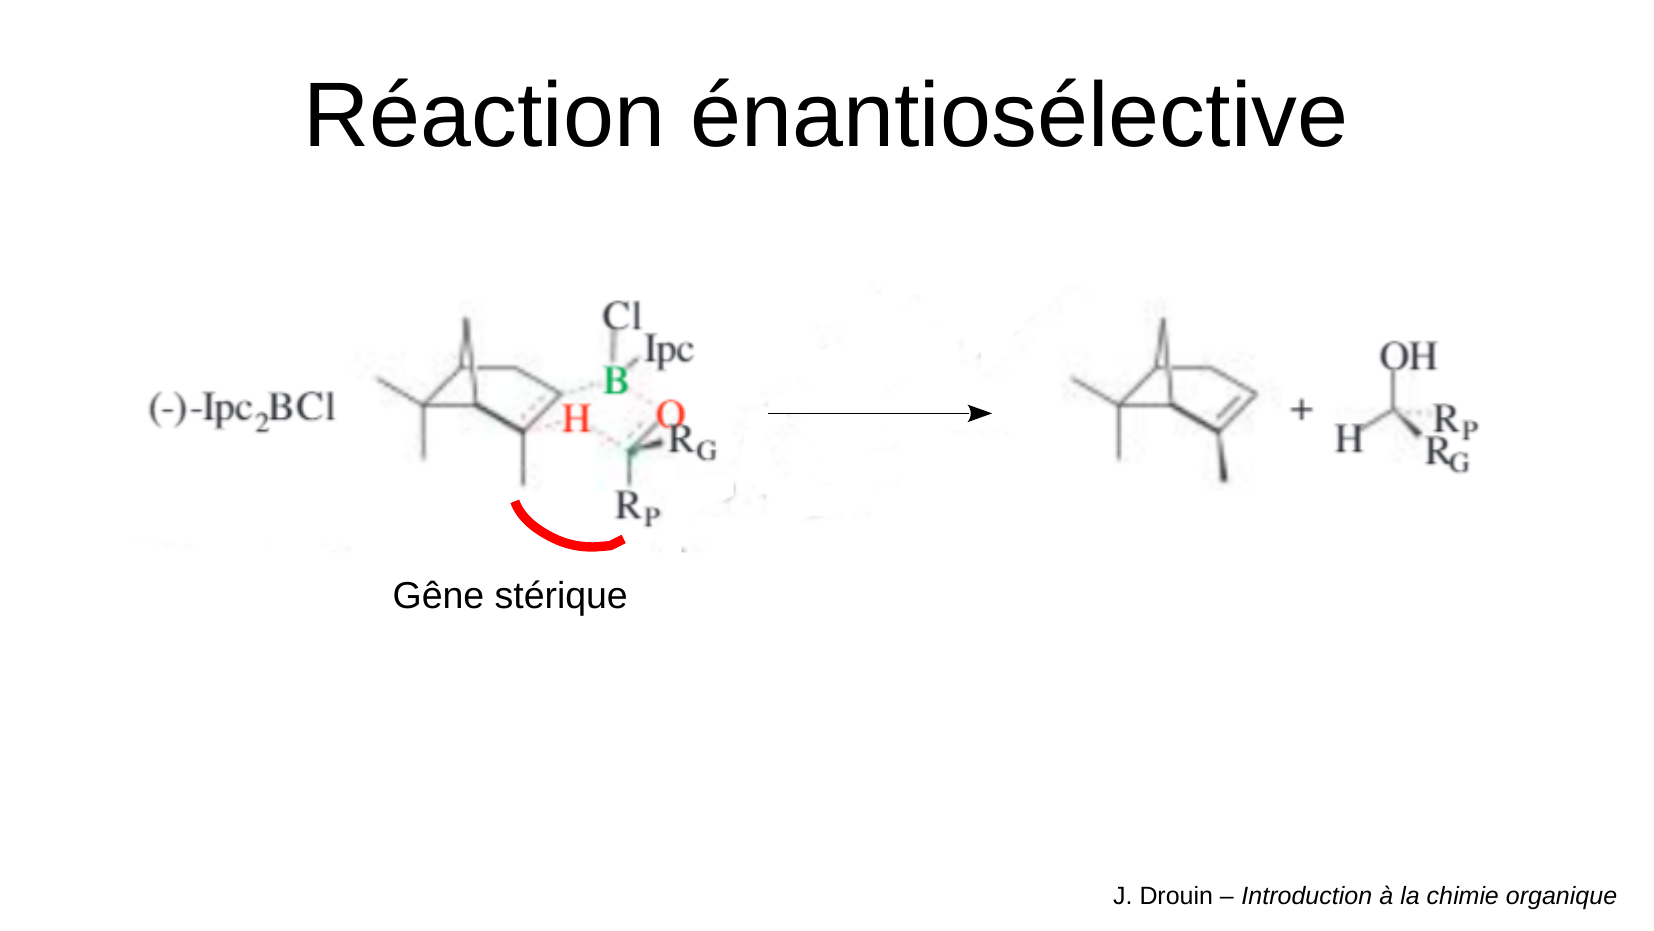

# Réaction énantiosélective
Gêne stérique
J. Drouin – Introduction à la chimie organique